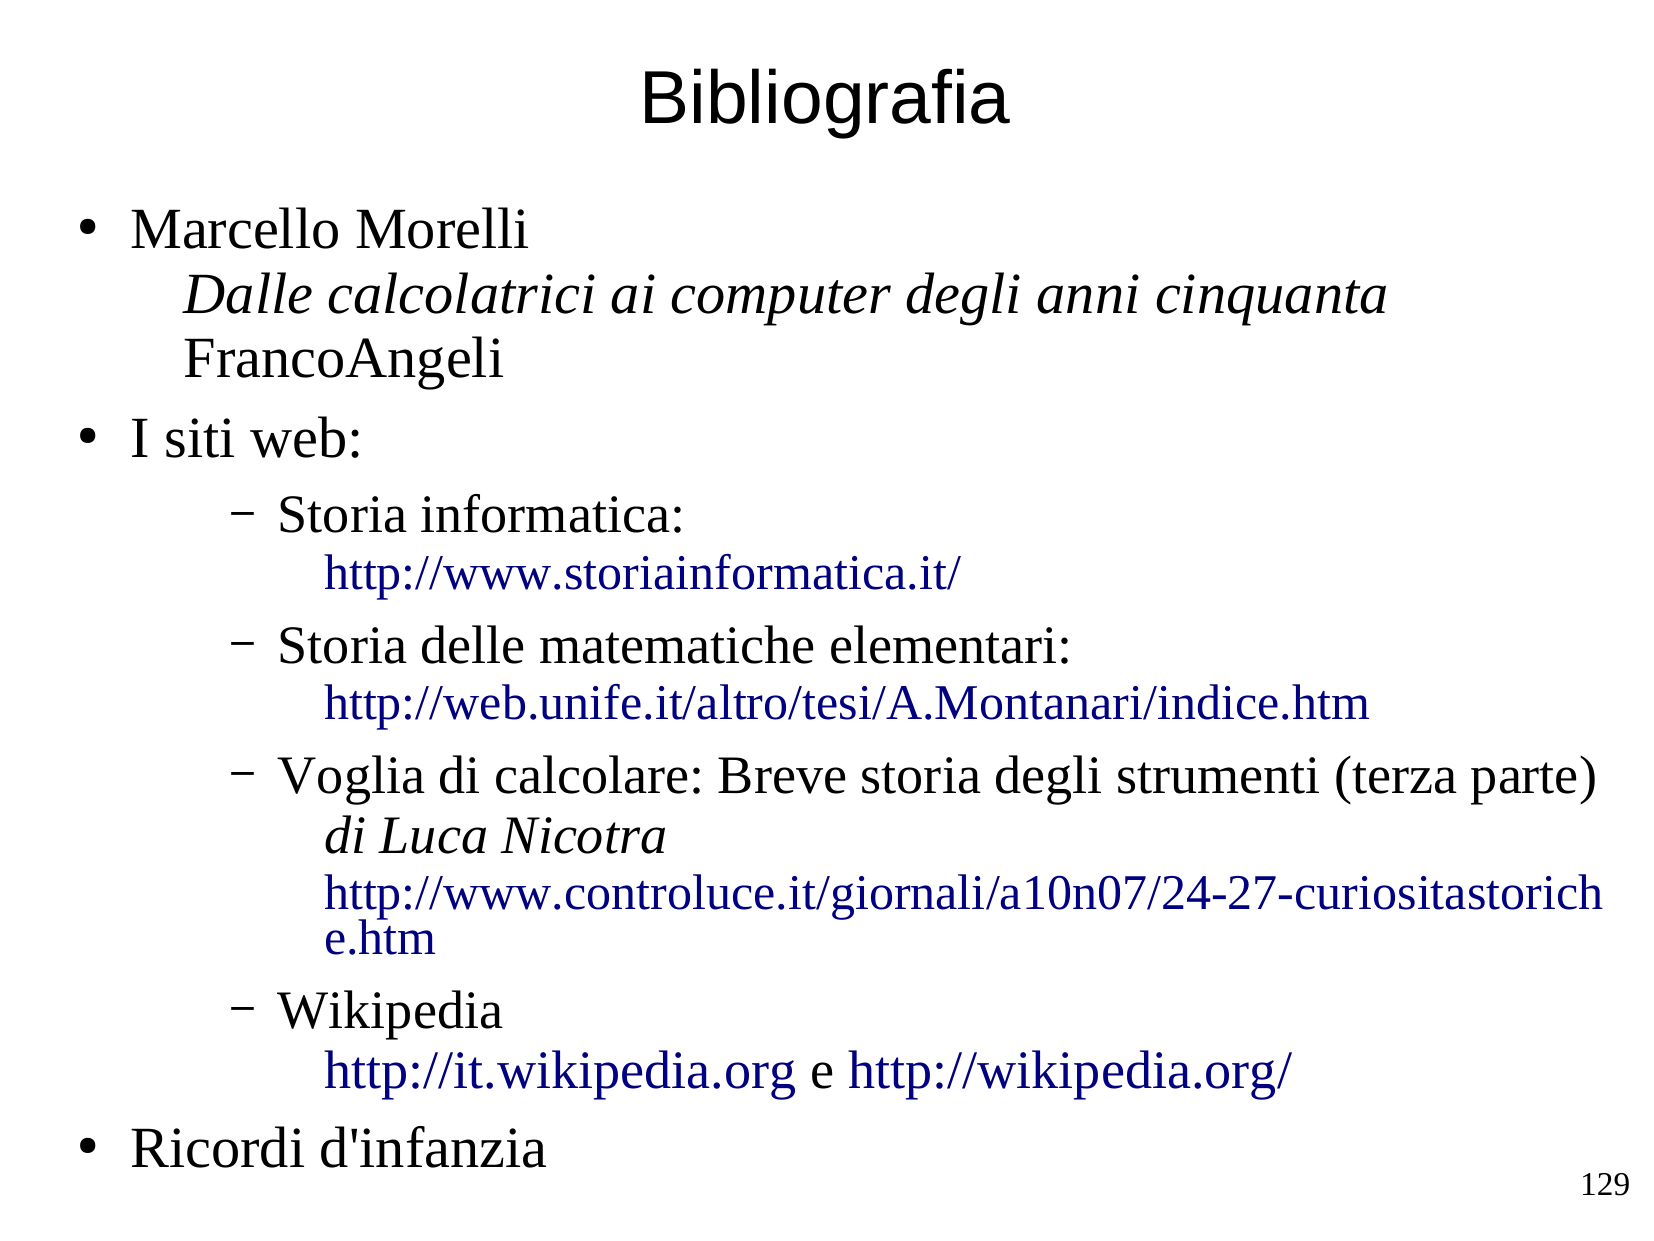

# Bibliografia
Marcello Morelli
Dalle calcolatrici ai computer degli anni cinquanta
FrancoAngeli
I siti web:
Storia informatica:
http://www.storiainformatica.it/
Storia delle matematiche elementari: http://web.unife.it/altro/tesi/A.Montanari/indice.htm
Voglia di calcolare: Breve storia degli strumenti (terza parte)
di Luca Nicotra
http://www.controluce.it/giornali/a10n07/24-27-curiositastoriche.htm
Wikipedia
http://it.wikipedia.org e http://wikipedia.org/
Ricordi d'infanzia